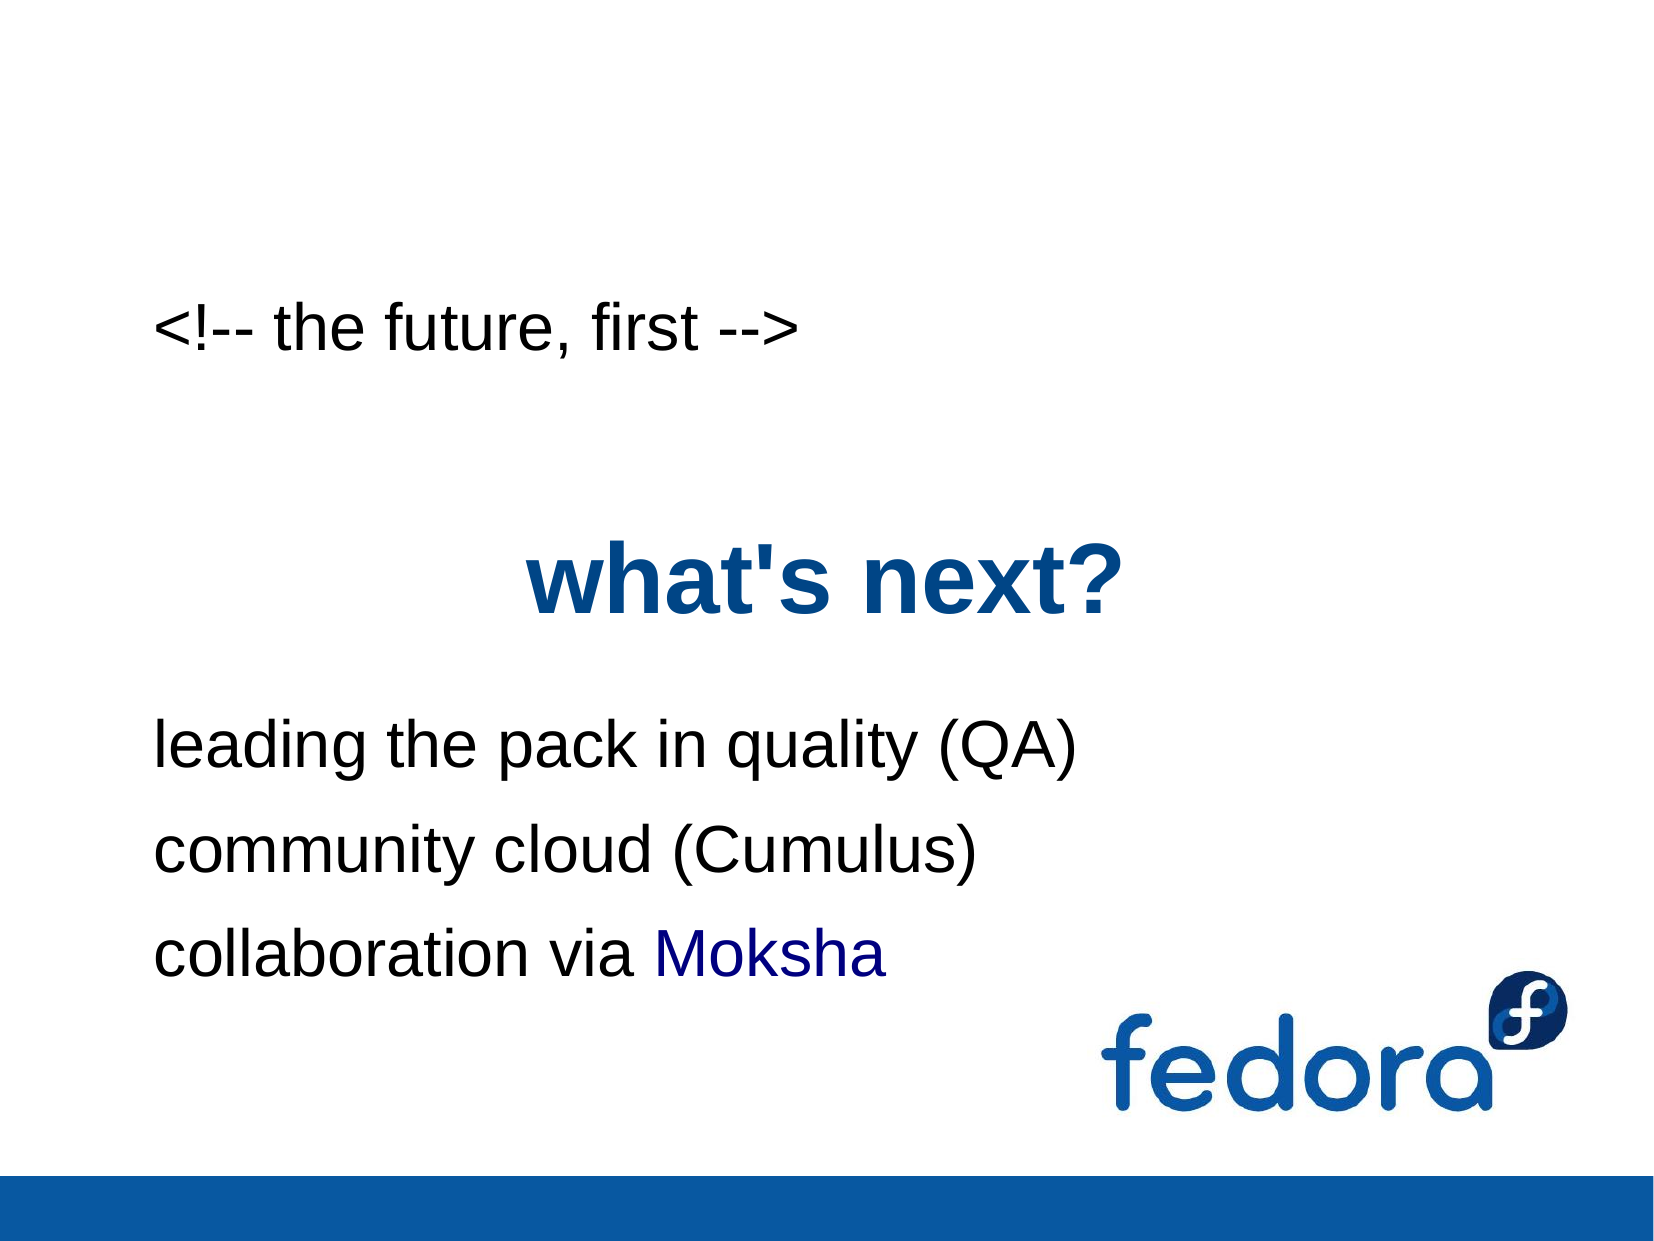

# what's next?
<!-- the future, first -->
leading the pack in quality (QA)
community cloud (Cumulus)
collaboration via Moksha